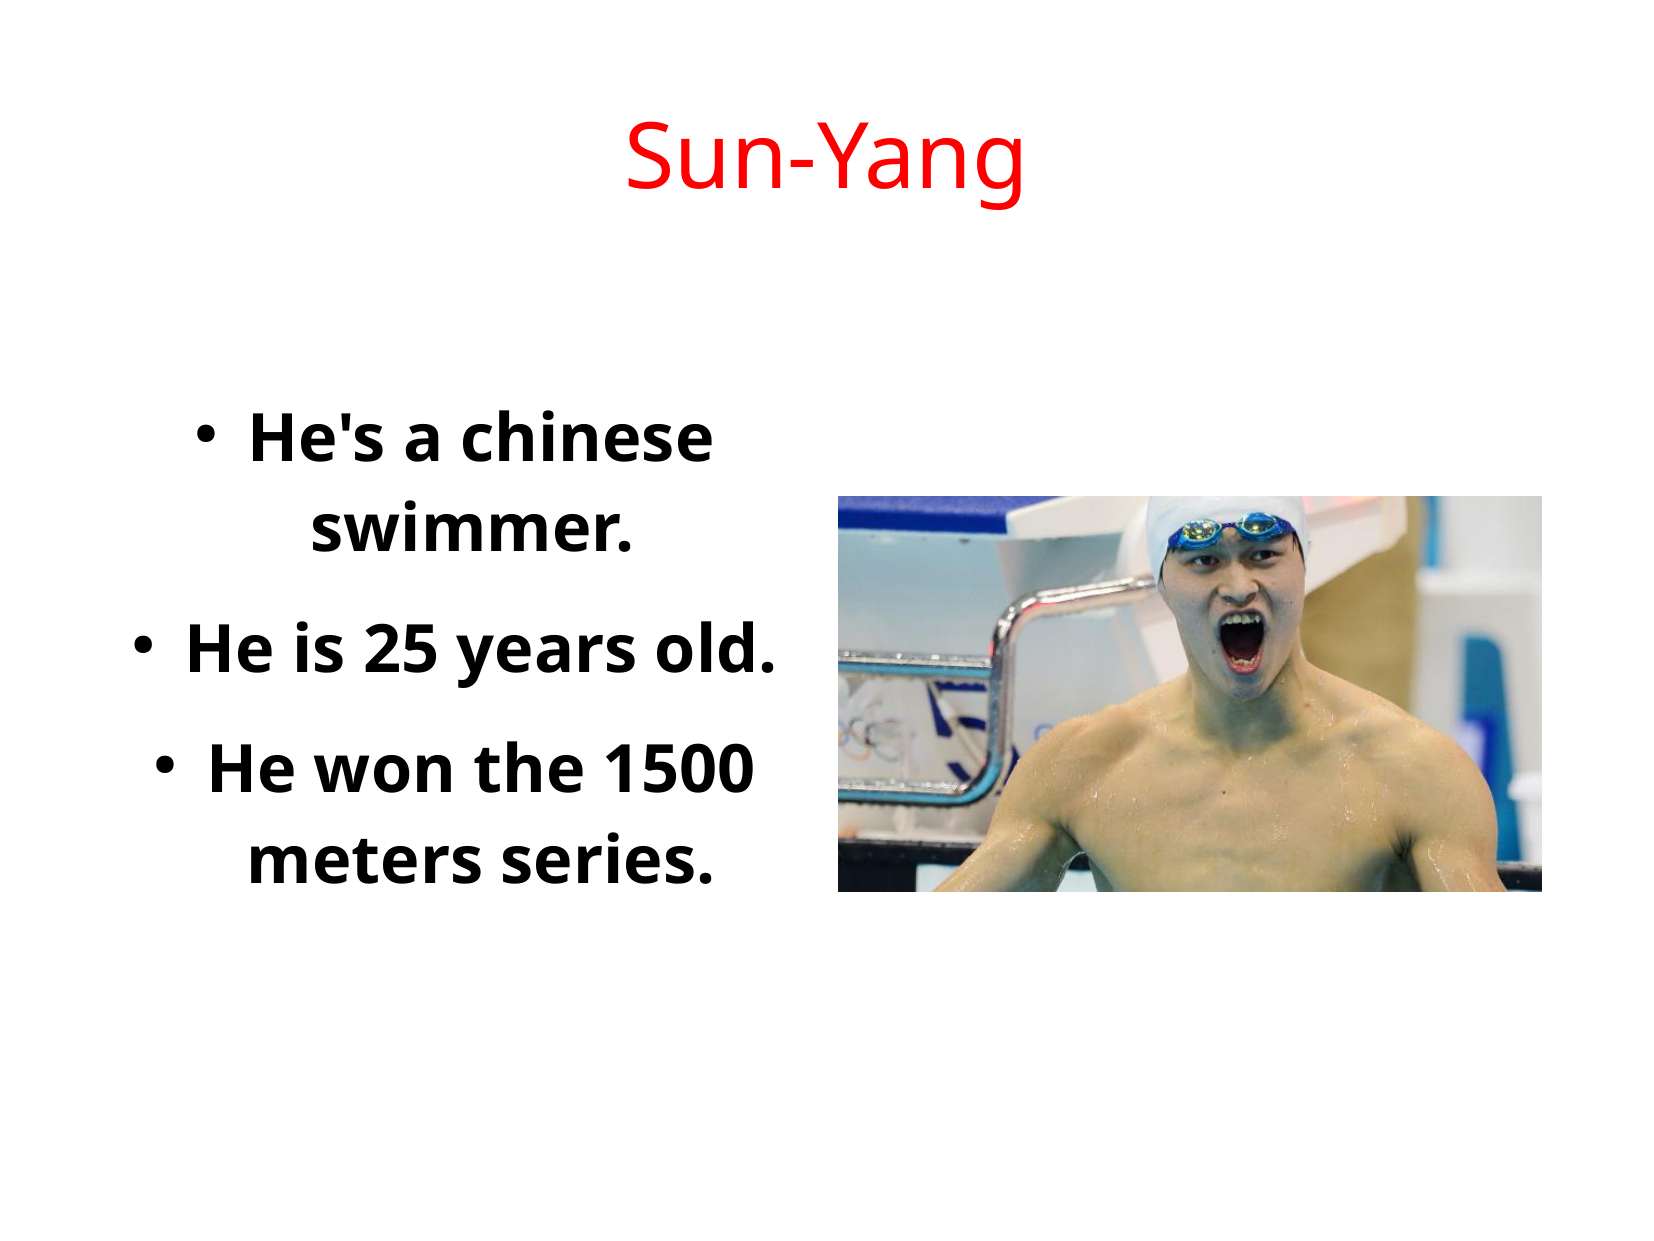

# Sun-Yang
He's a chinese swimmer.
He is 25 years old.
He won the 1500 meters series.